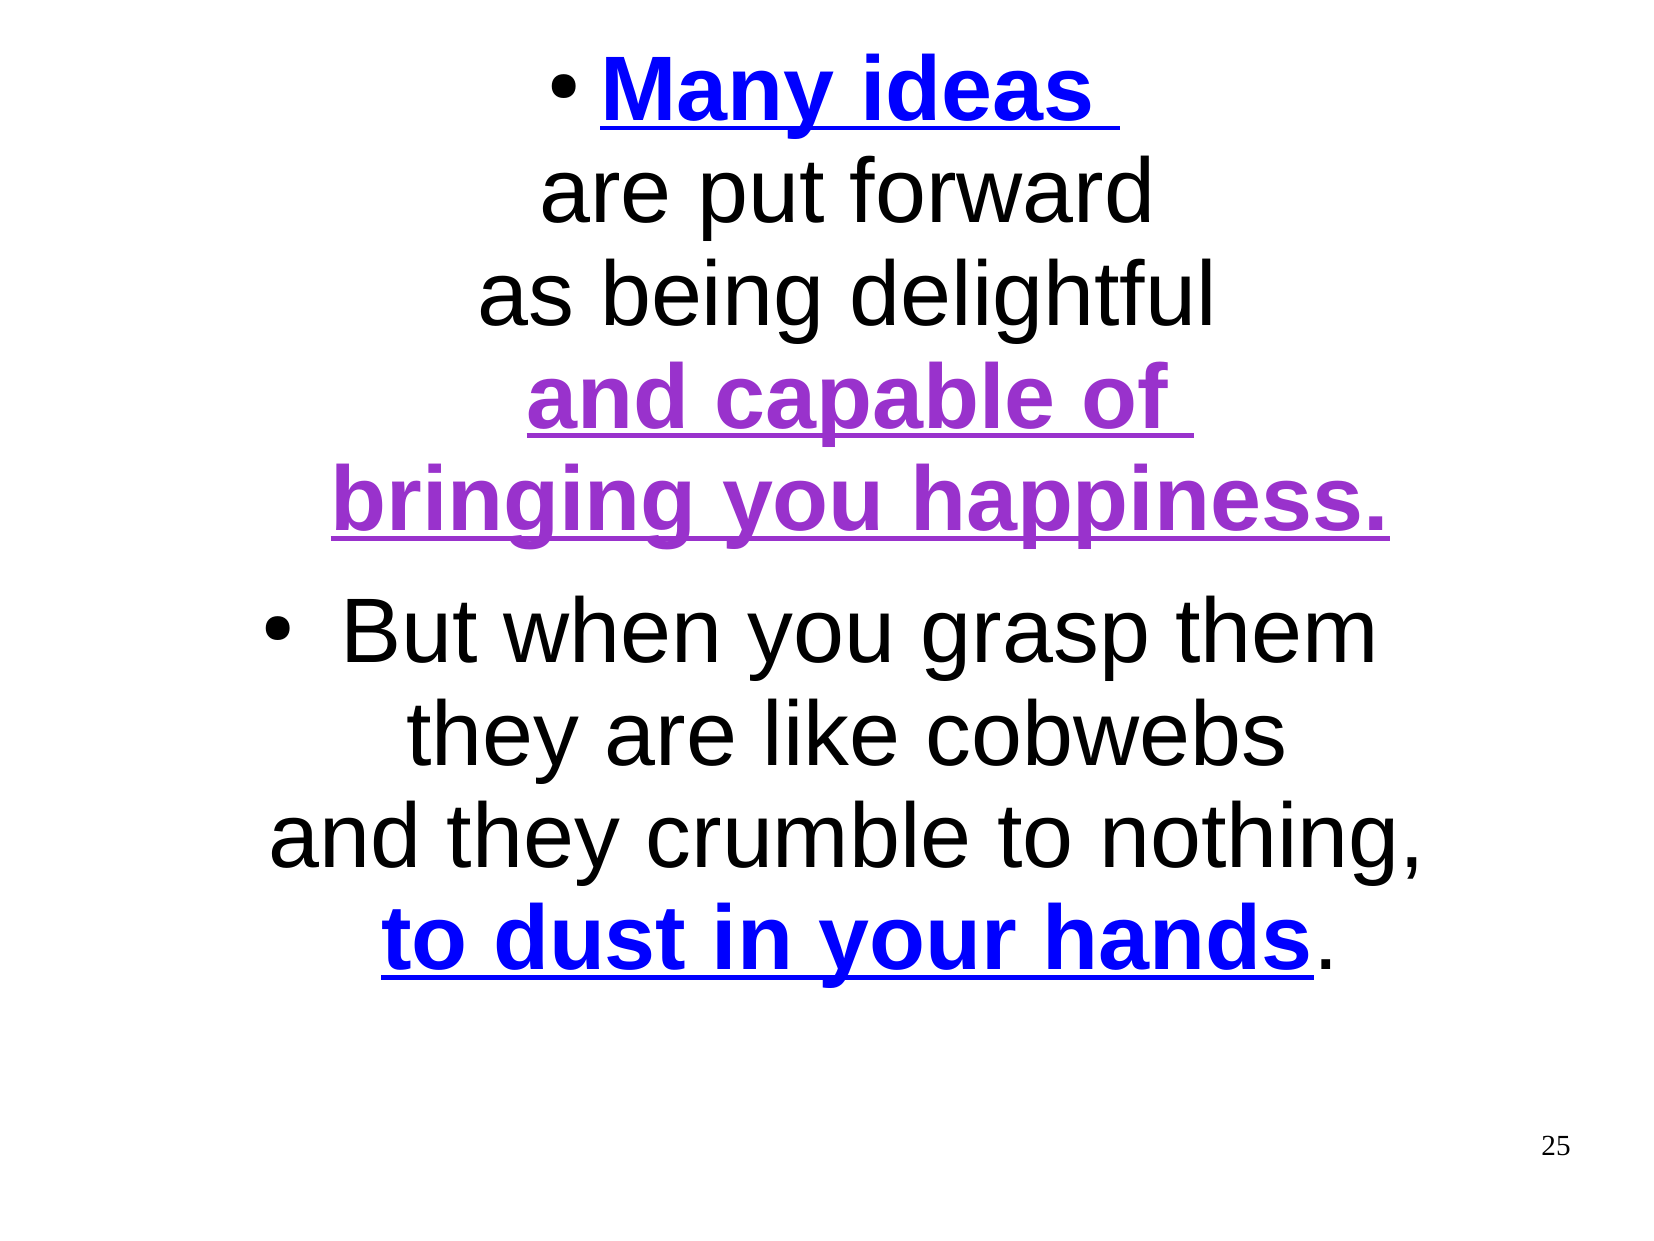

# Many ideas are put forward as being delightful and capable of bringing you happiness.
 But when you grasp them
they are like cobwebs
and they crumble to nothing,
to dust in your hands.
25